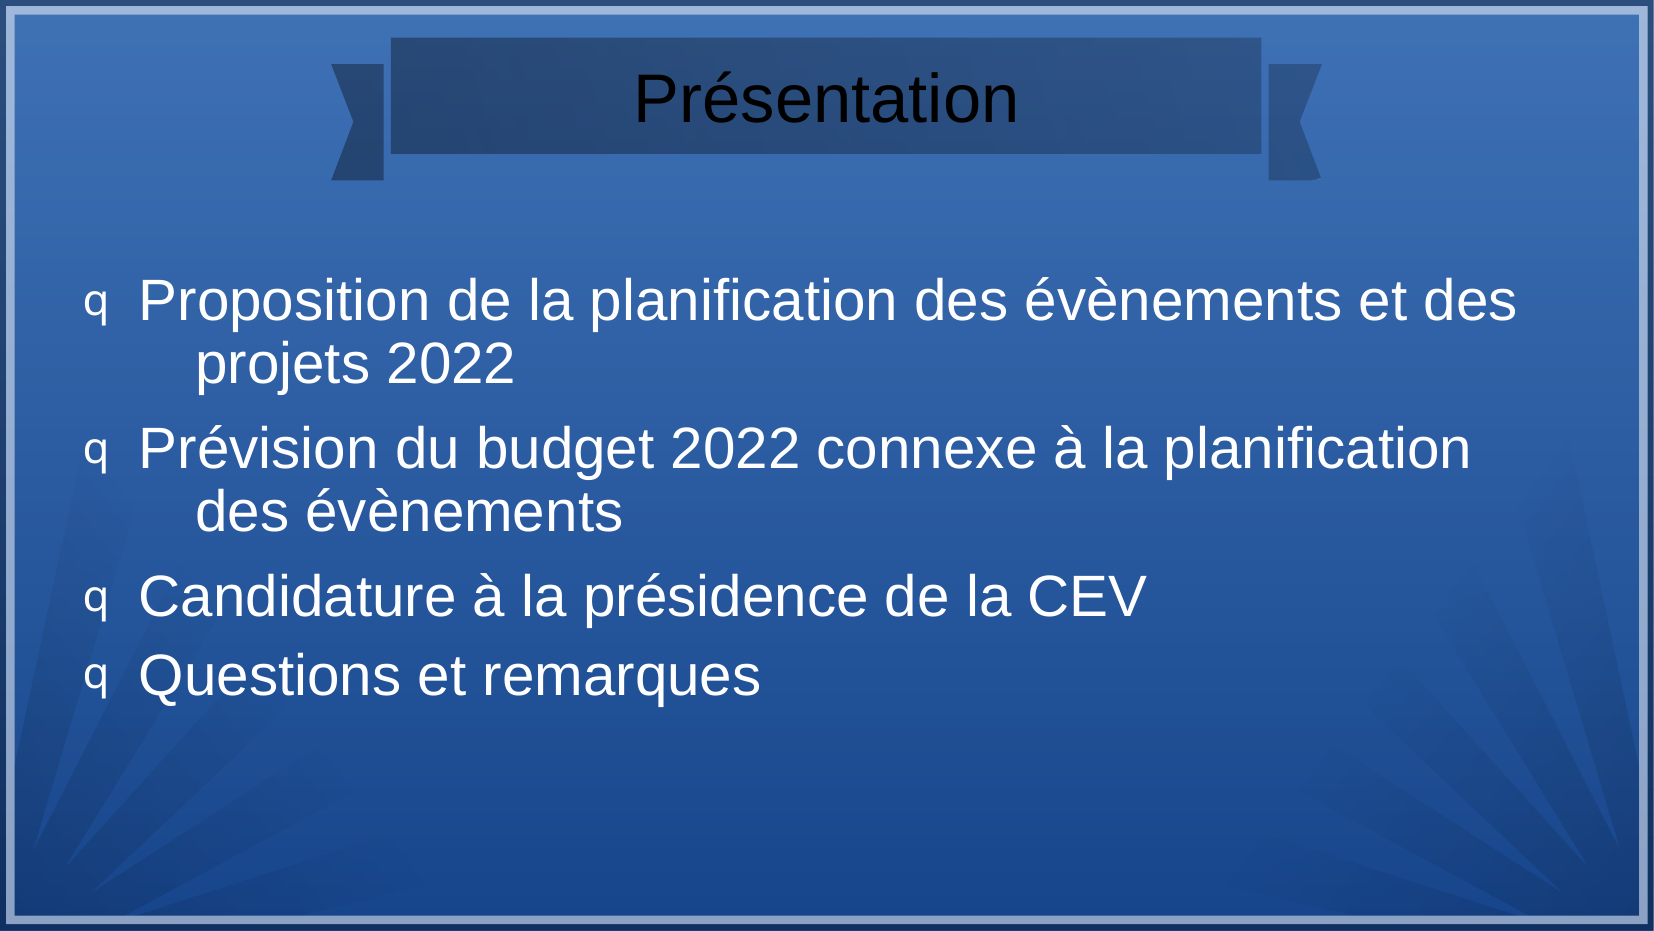

# Présentation
Proposition de la planification des évènements et des projets 2022
Prévision du budget 2022 connexe à la planification des évènements
Candidature à la présidence de la CEV
Questions et remarques